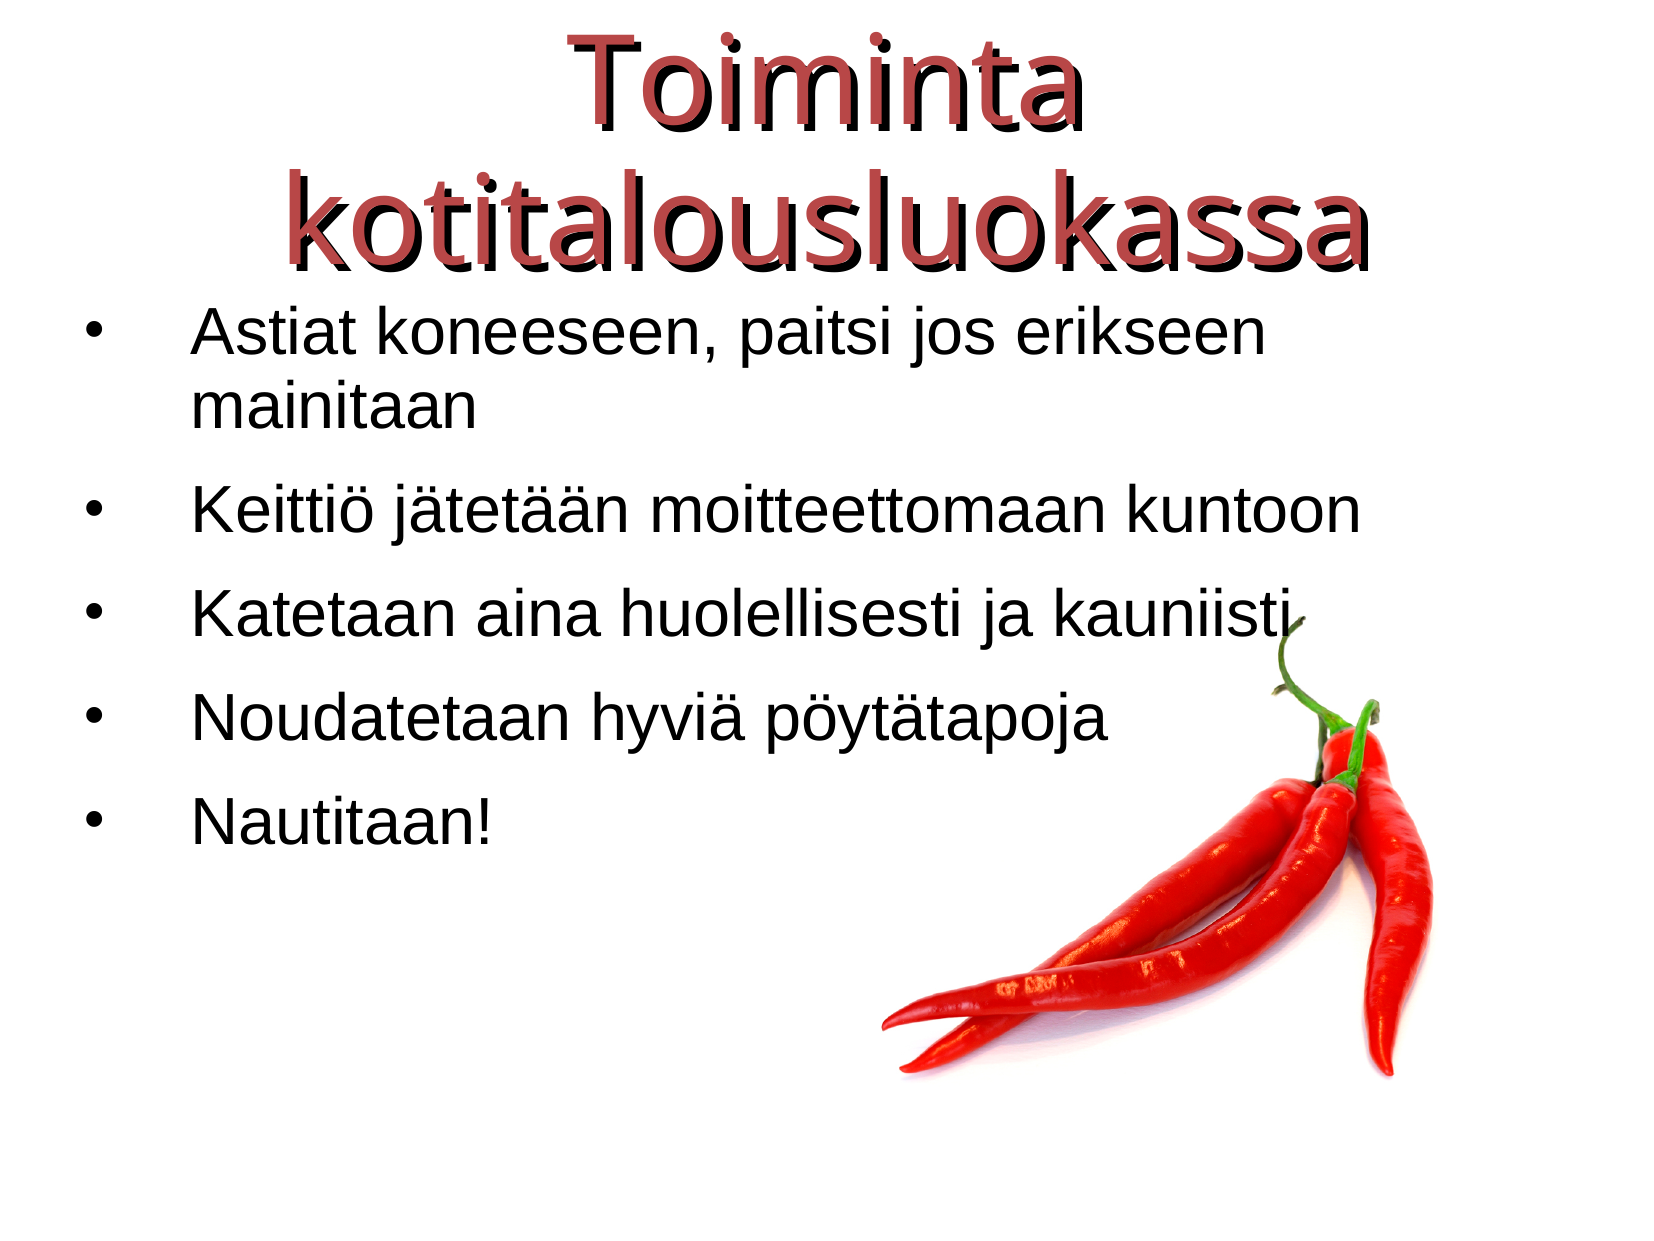

Toiminta kotitalousluokassa
Astiat koneeseen, paitsi jos erikseen mainitaan
Keittiö jätetään moitteettomaan kuntoon
Katetaan aina huolellisesti ja kauniisti
Noudatetaan hyviä pöytätapoja
Nautitaan!